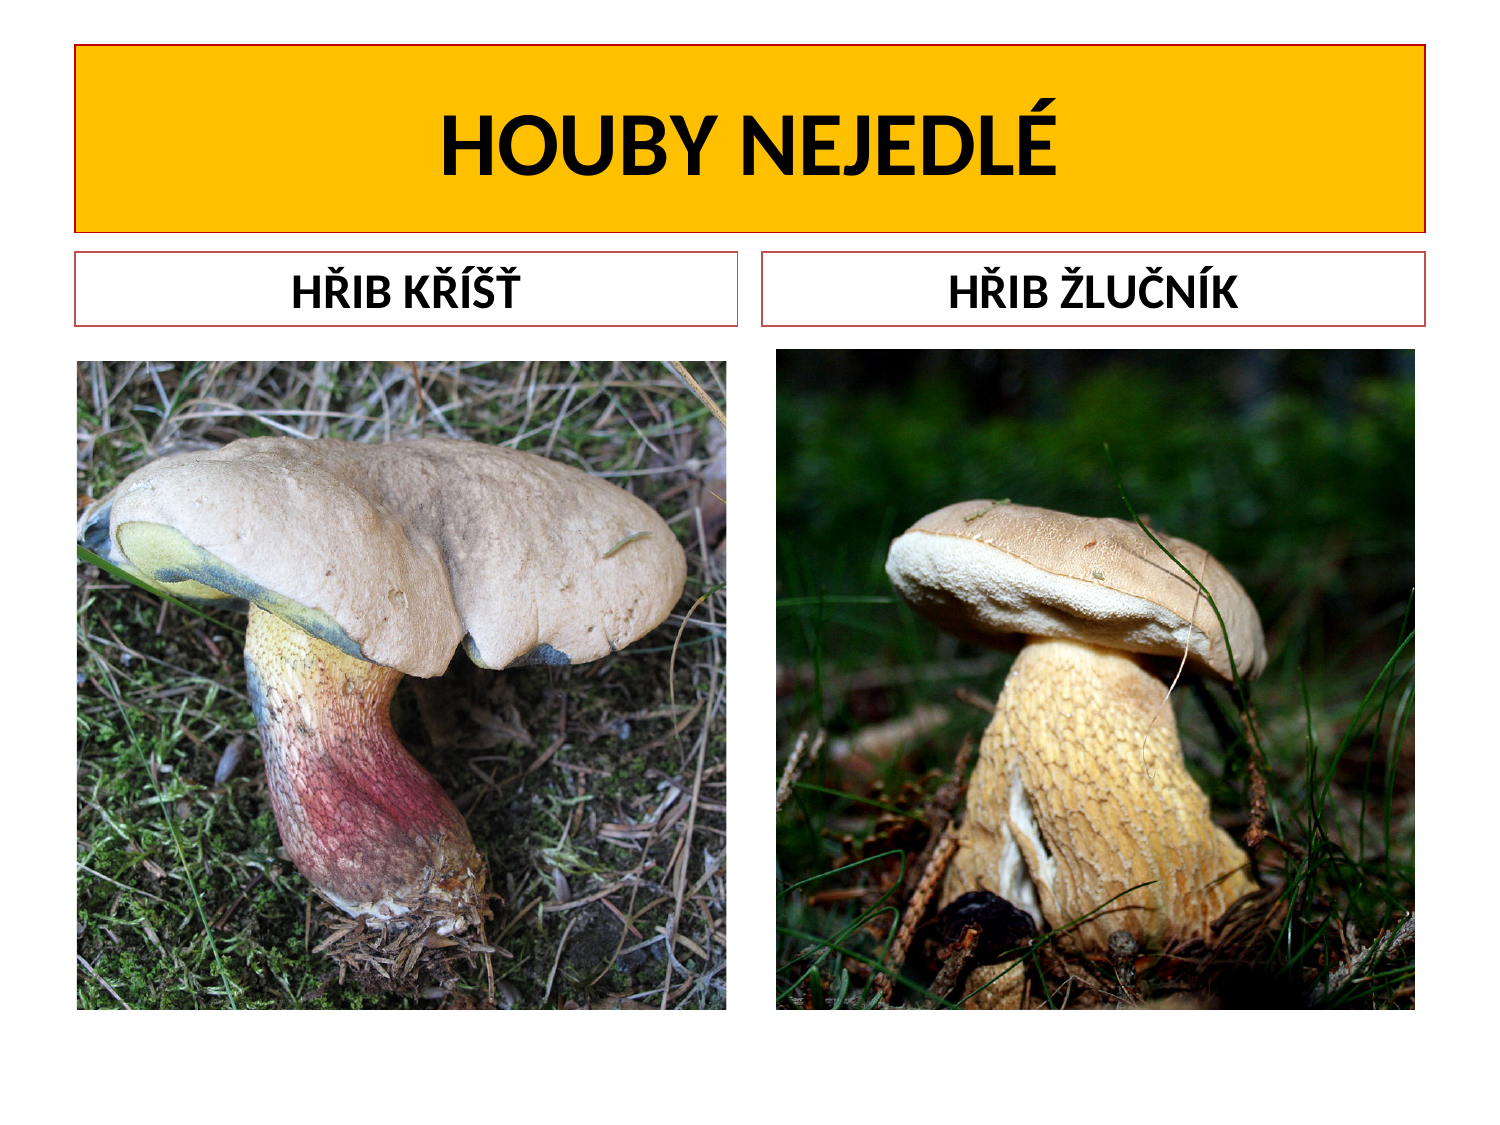

# HOUBY NEJEDLÉ
HŘIB KŘÍŠŤ
HŘIB ŽLUČNÍK